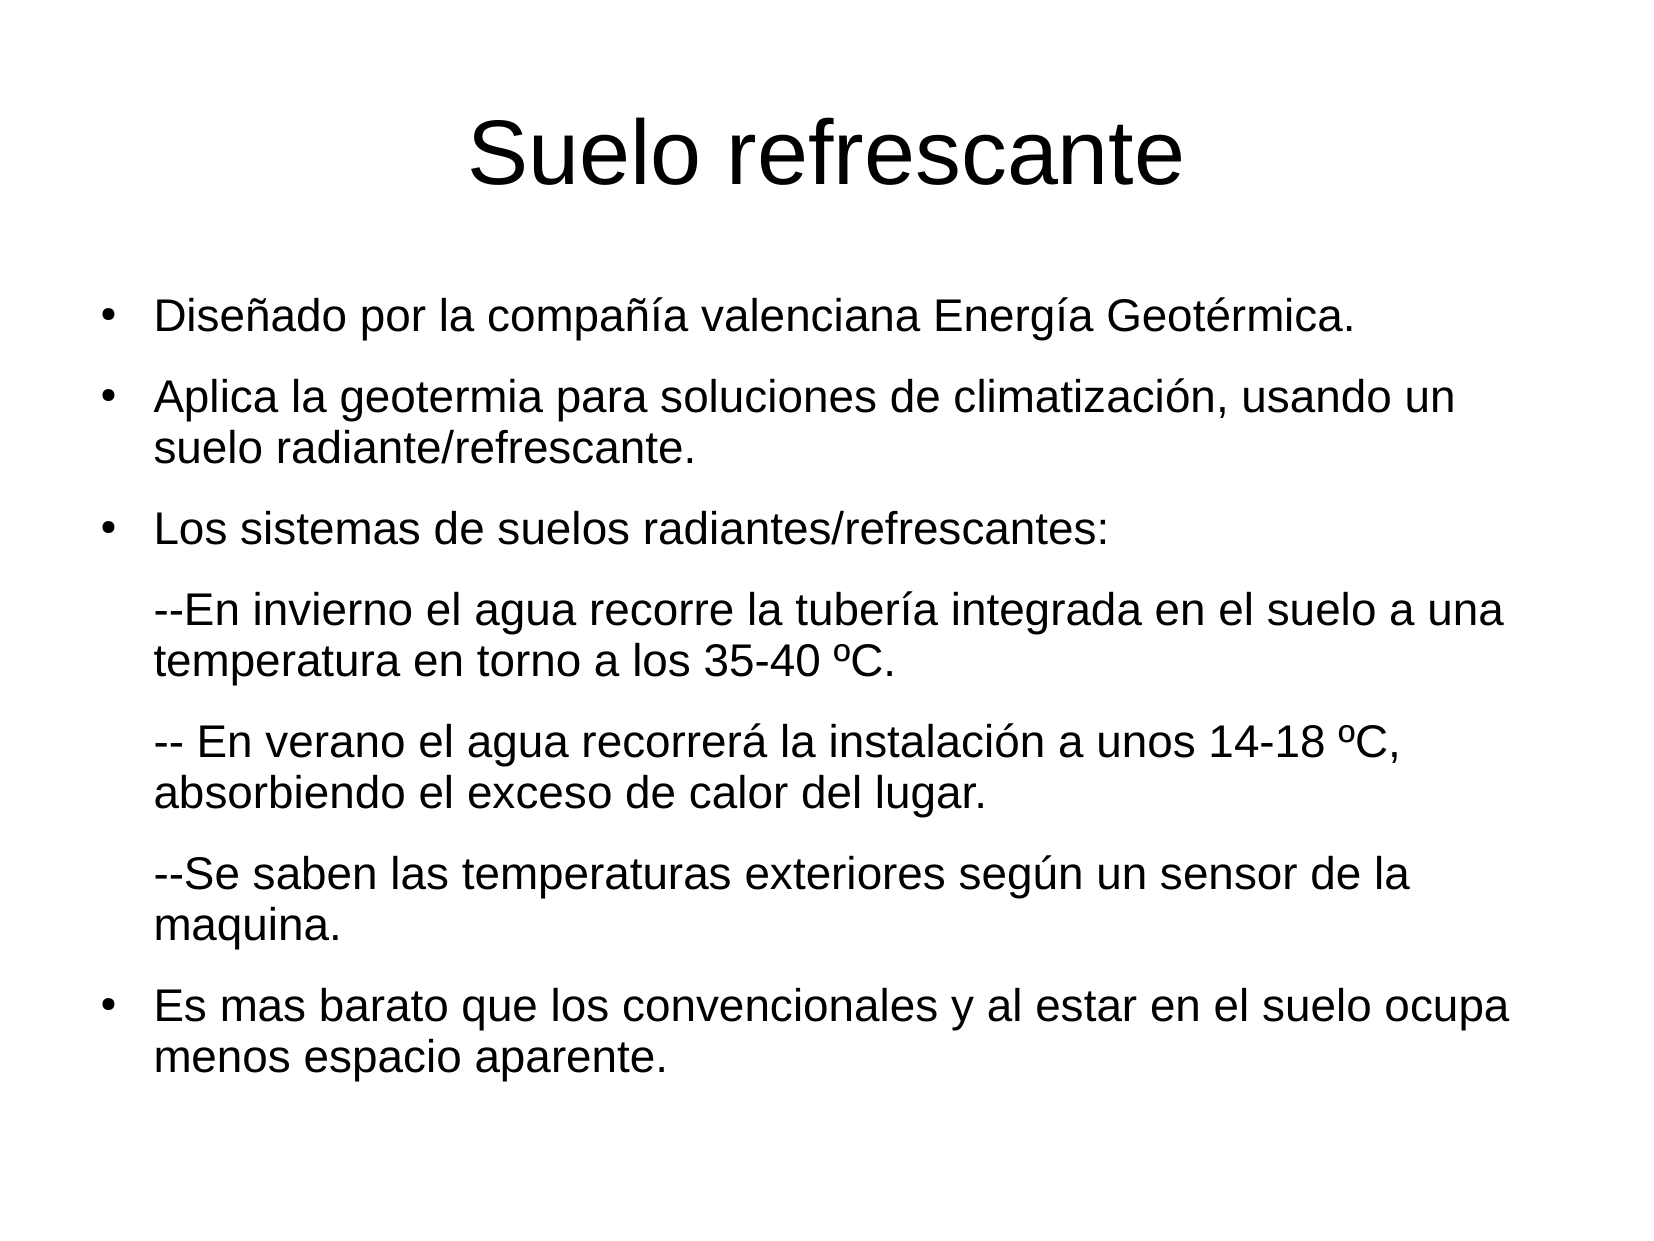

# Suelo refrescante
Diseñado por la compañía valenciana Energía Geotérmica.
Aplica la geotermia para soluciones de climatización, usando un suelo radiante/refrescante.
Los sistemas de suelos radiantes/refrescantes:
--En invierno el agua recorre la tubería integrada en el suelo a una temperatura en torno a los 35-40 ºC.
-- En verano el agua recorrerá la instalación a unos 14-18 ºC, absorbiendo el exceso de calor del lugar.
--Se saben las temperaturas exteriores según un sensor de la maquina.
Es mas barato que los convencionales y al estar en el suelo ocupa menos espacio aparente.